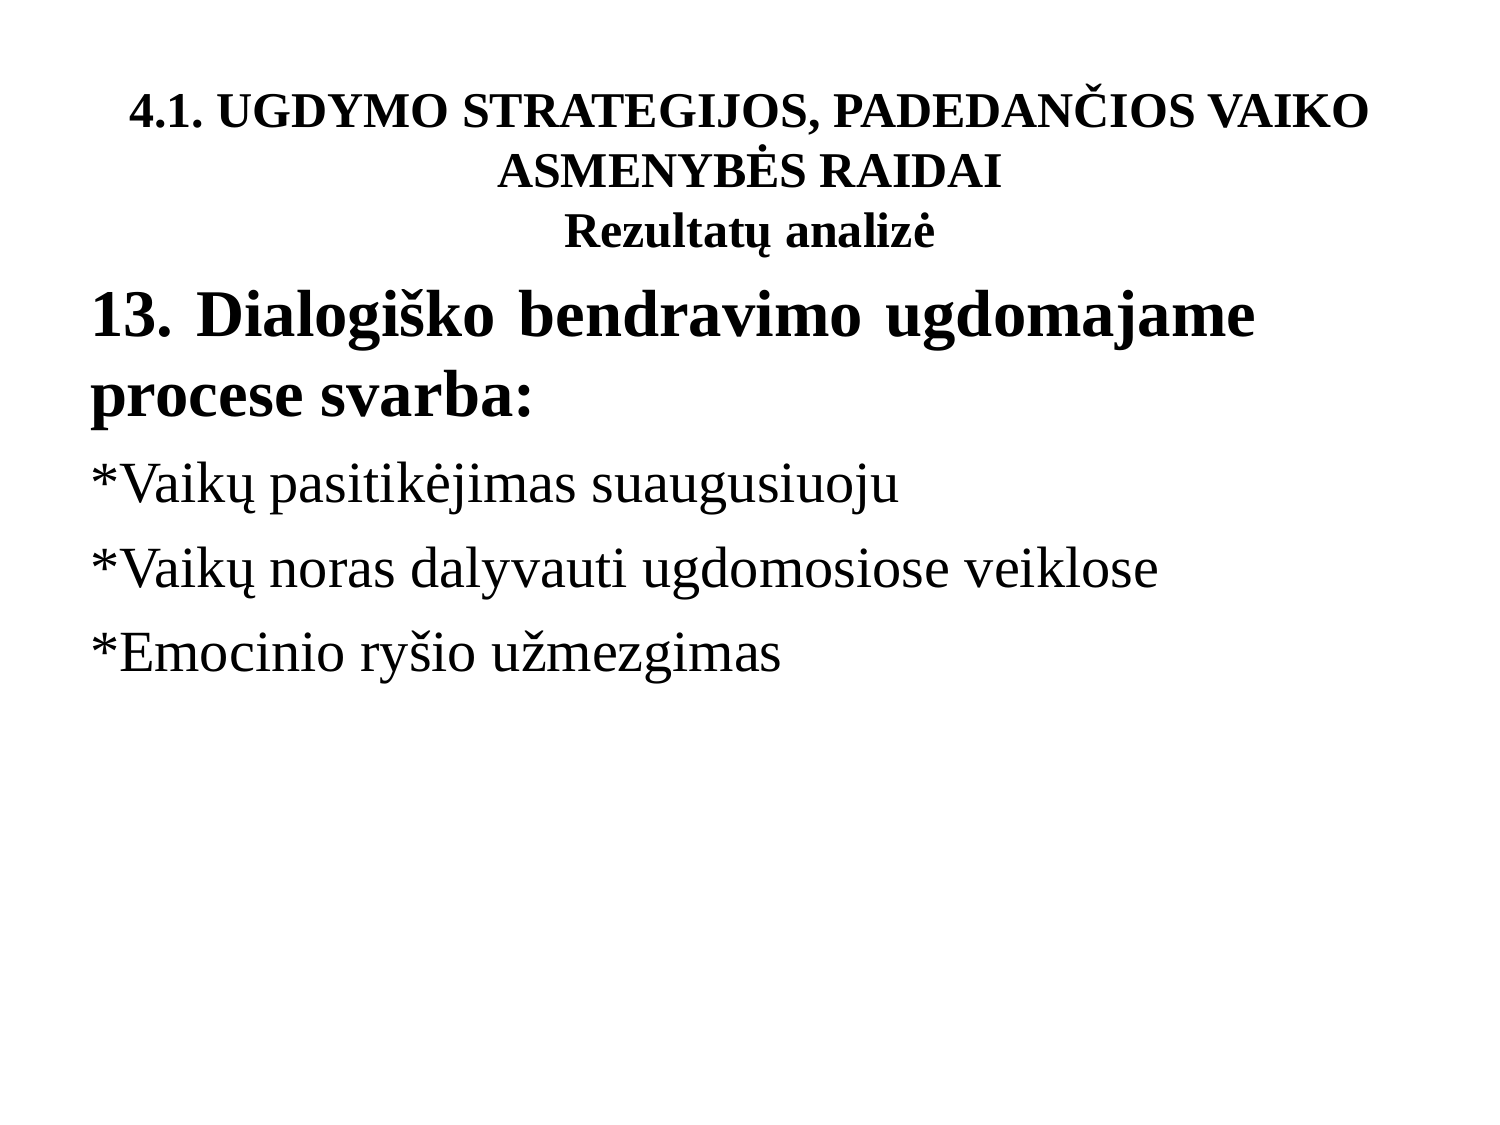

# 4.1. UGDYMO STRATEGIJOS, PADEDANČIOS VAIKO ASMENYBĖS RAIDAI Rezultatų analizė
13. Dialogiško bendravimo ugdomajame procese svarba:
*Vaikų pasitikėjimas suaugusiuoju
*Vaikų noras dalyvauti ugdomosiose veiklose
*Emocinio ryšio užmezgimas